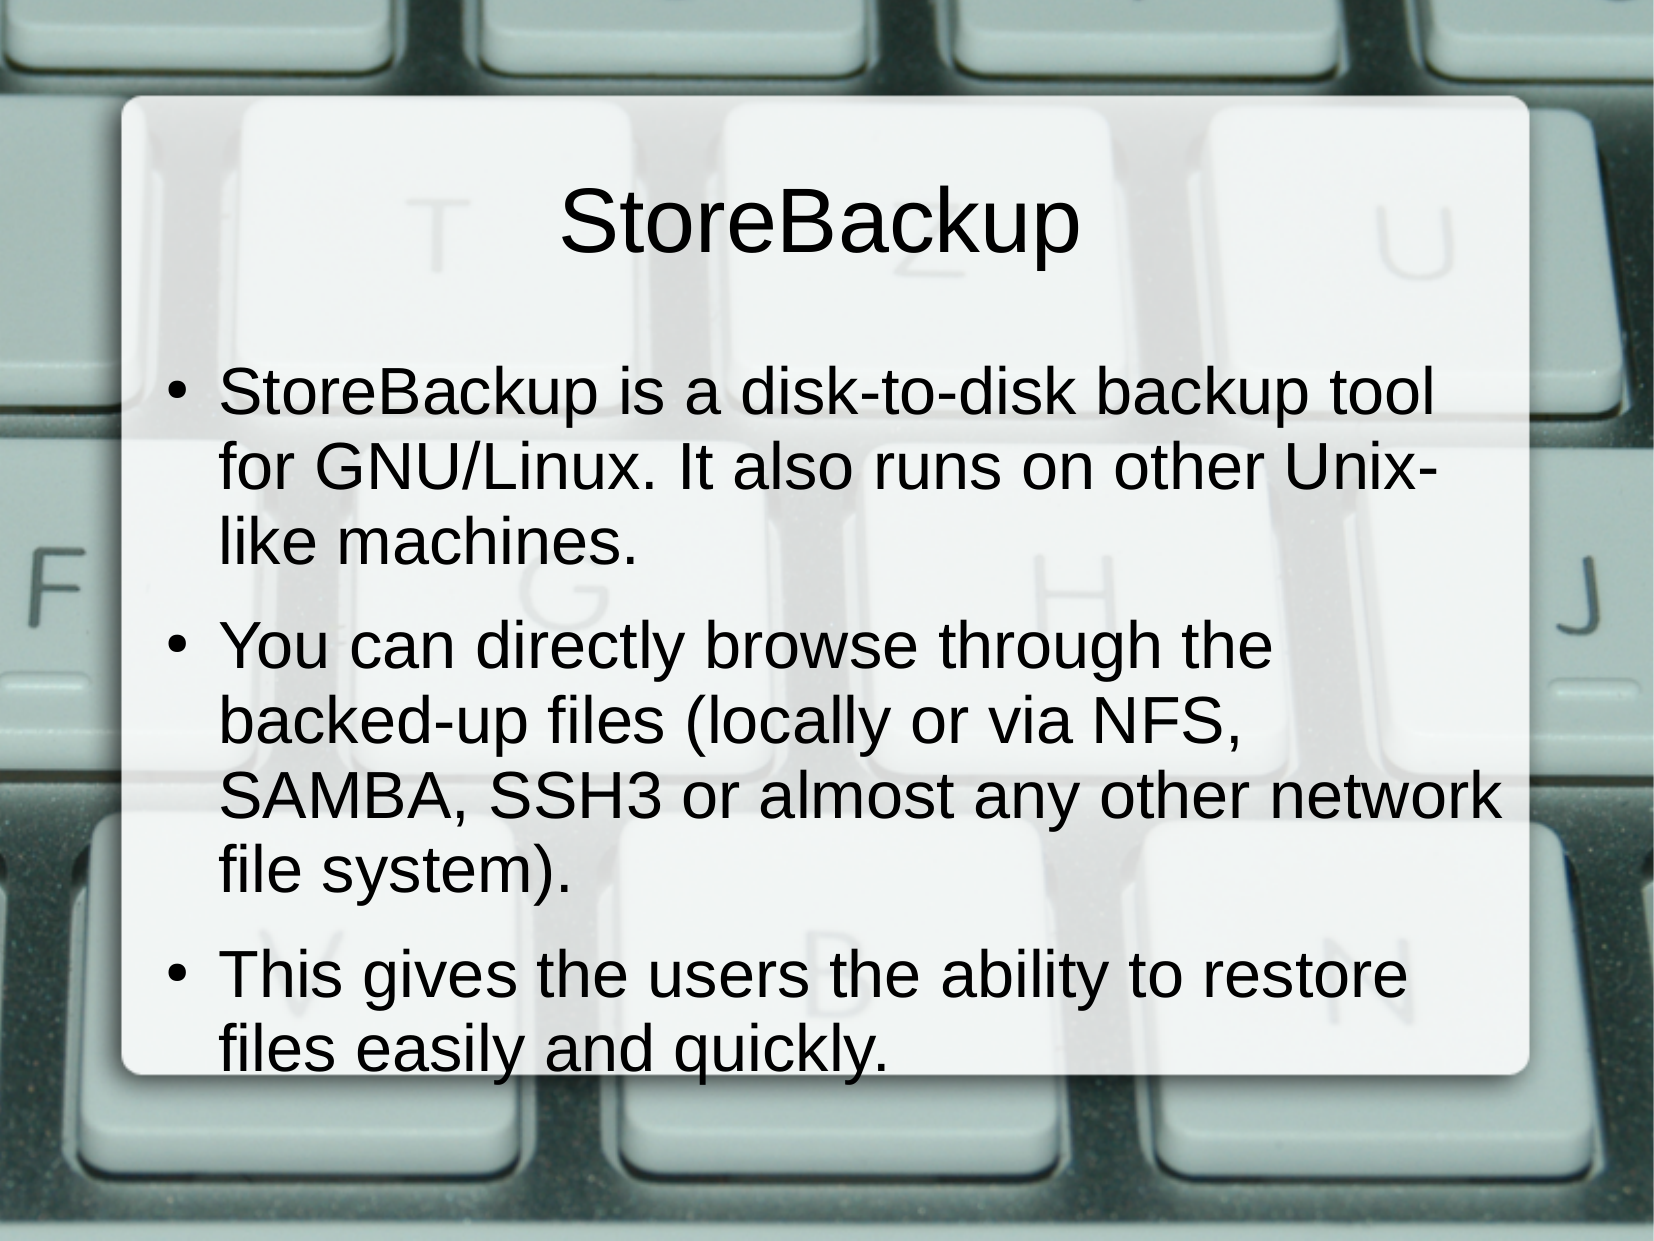

# StoreBackup
StoreBackup is a disk-to-disk backup tool for GNU/Linux. It also runs on other Unix-like machines.
You can directly browse through the backed-up files (locally or via NFS, SAMBA, SSH3 or almost any other network file system).
This gives the users the ability to restore files easily and quickly.